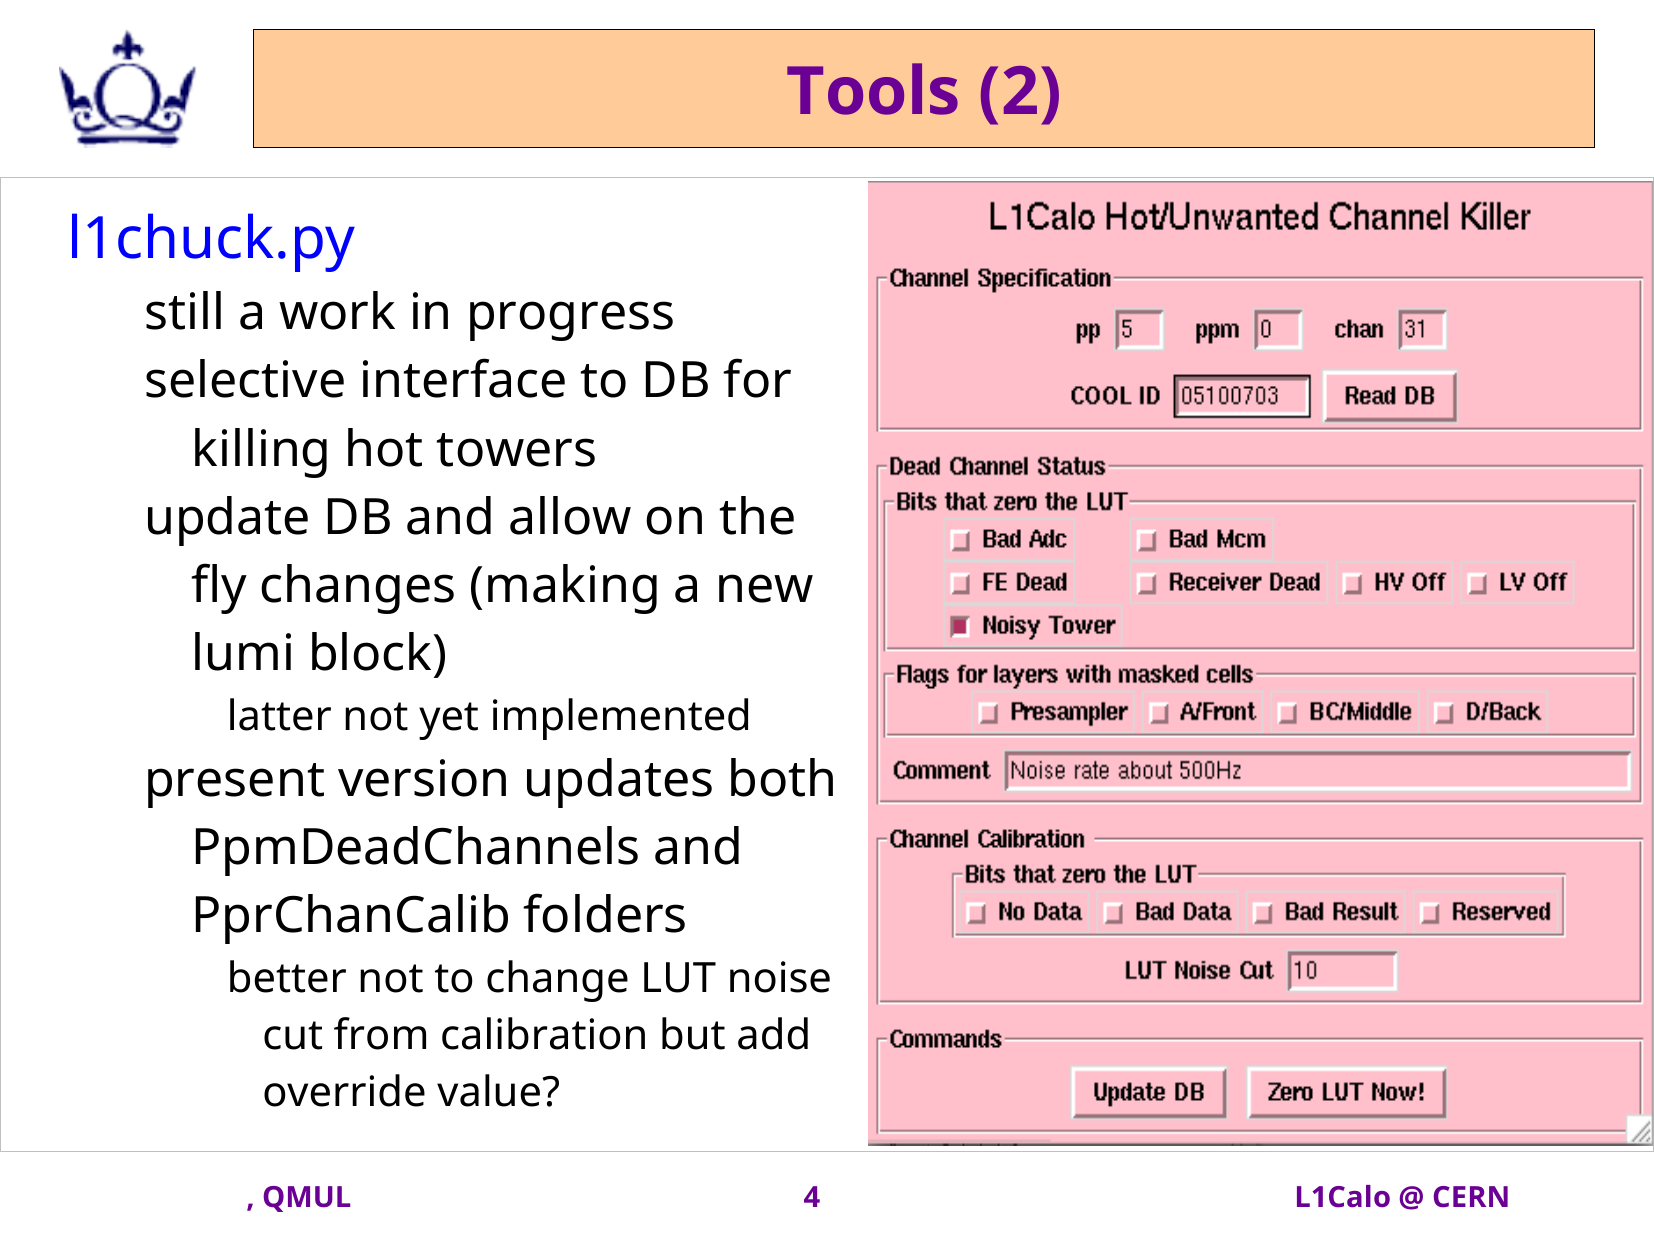

# Tools (2)
l1chuck.py
still a work in progress
selective interface to DB for killing hot towers
update DB and allow on the fly changes (making a new lumi block)
latter not yet implemented
present version updates both PpmDeadChannels and PprChanCalib folders
better not to change LUT noise cut from calibration but add override value?